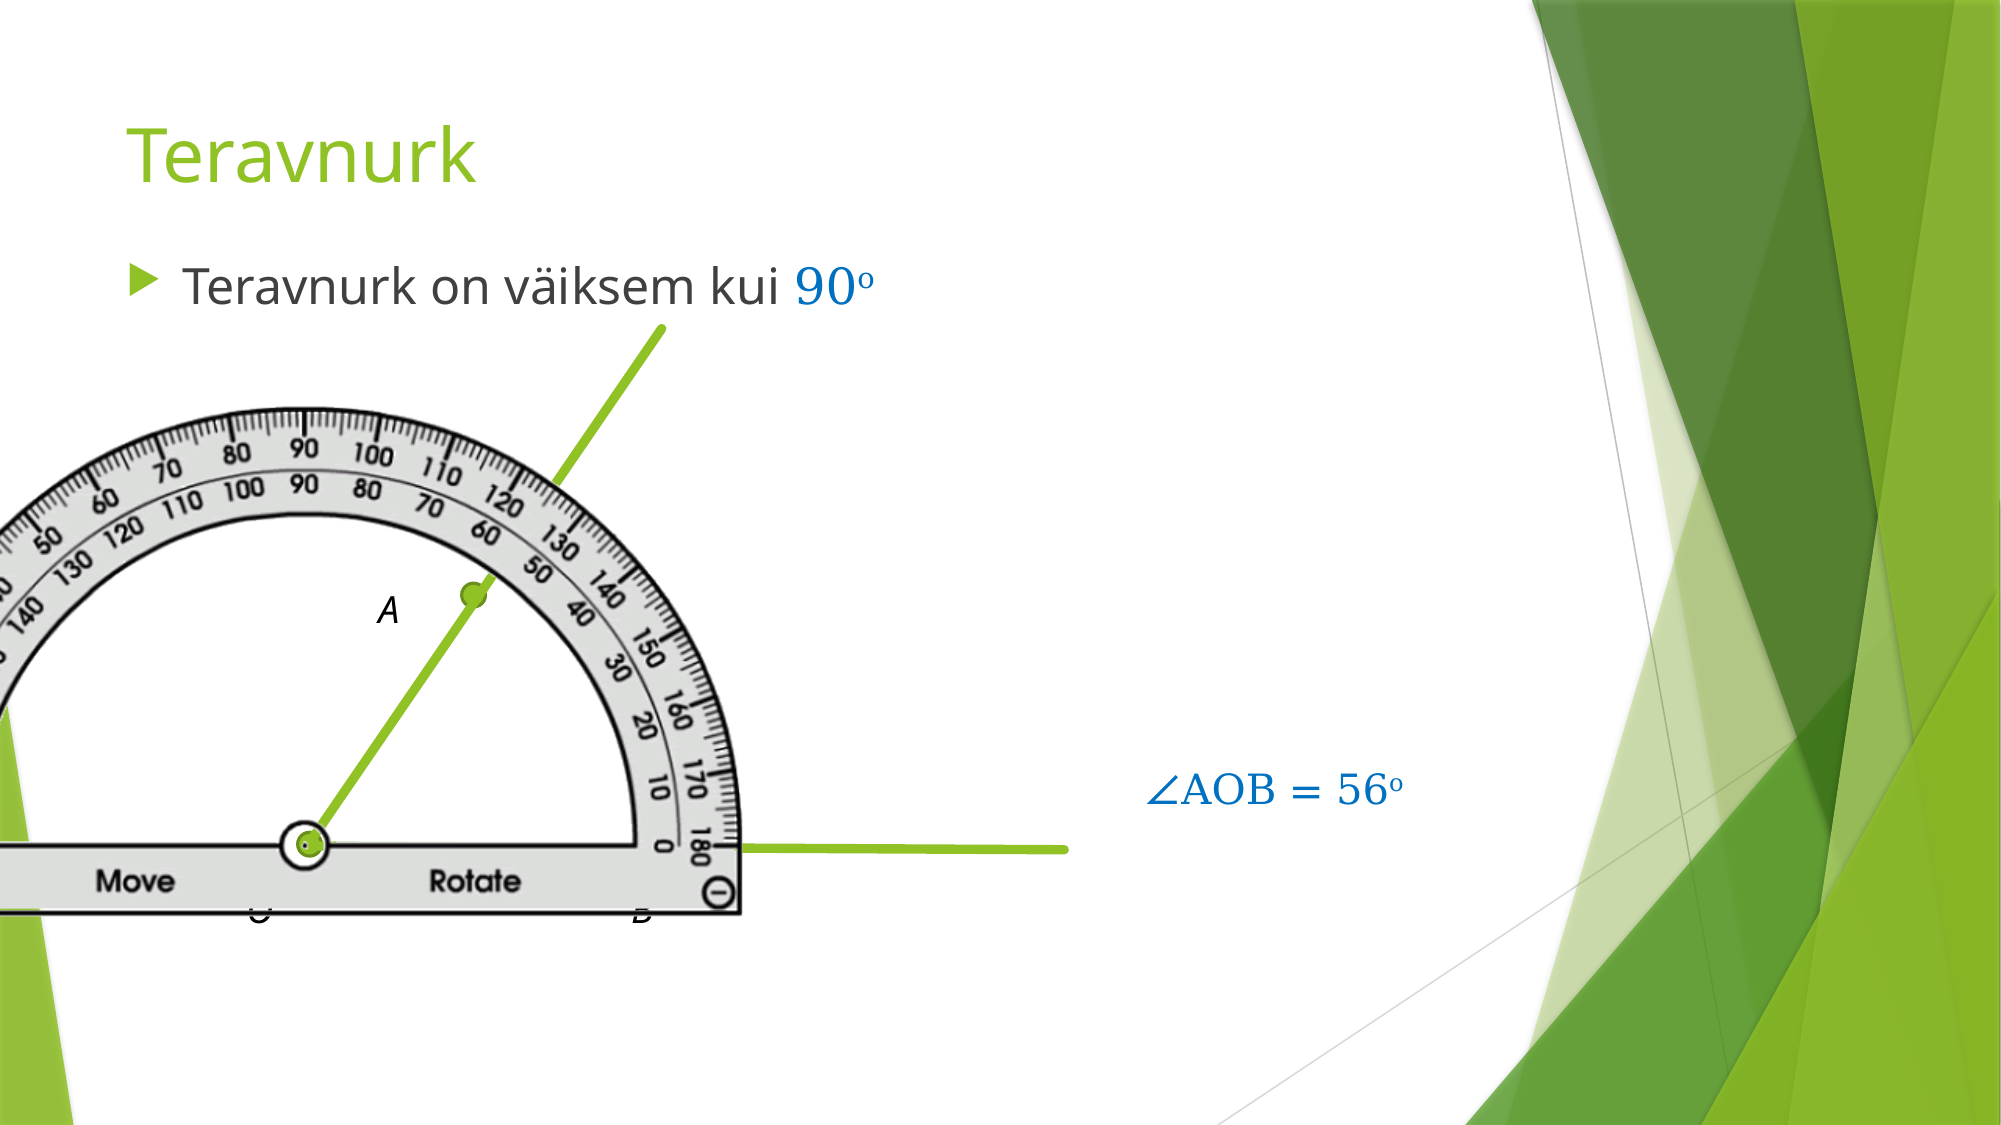

# Teravnurk
Teravnurk on väiksem kui 90o
A
∠AOB = 56o
O
B